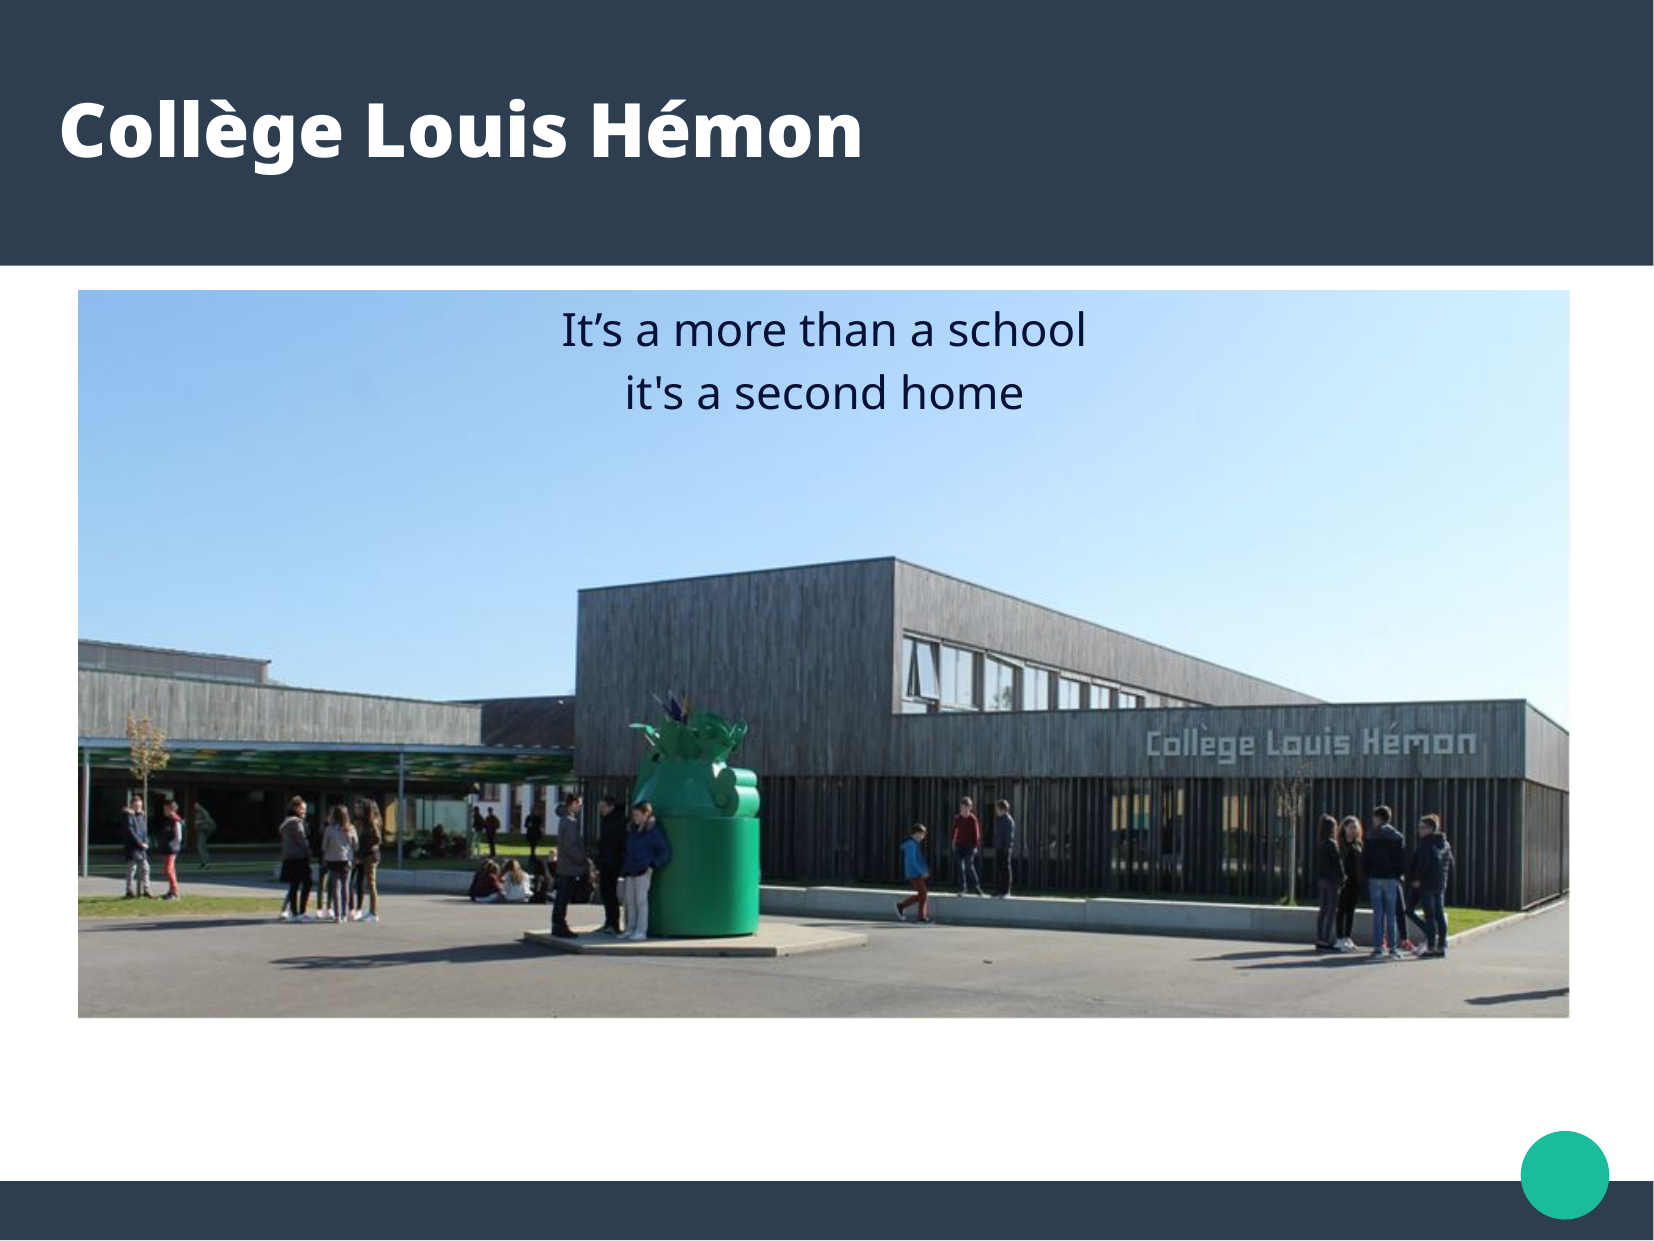

# Collège Louis Hémon
It’s a more than a school
it's a second home